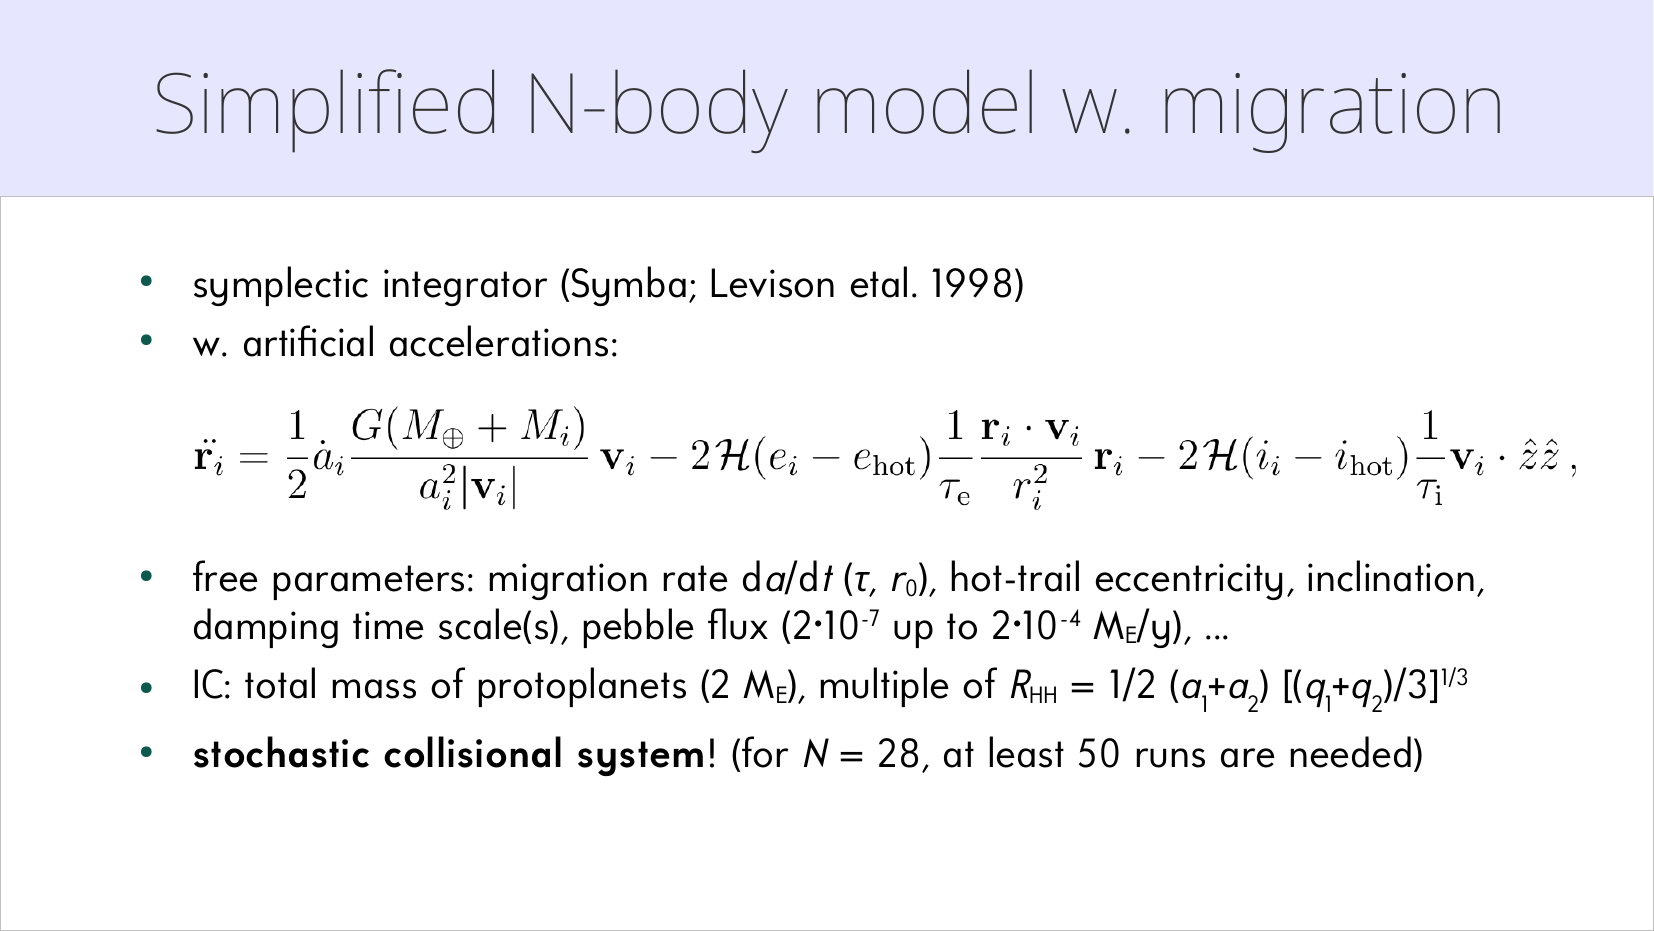

# Simplified N-body model w. migration
symplectic integrator (Symba; Levison etal. 1998)
w. artificial accelerations:
free parameters: migration rate da/dt (τ, r0), hot-trail eccentricity, inclination, damping time scale(s), pebble flux (2∙10-7 up to 2∙10-4 ME/y), ...
IC: total mass of protoplanets (2 ME), multiple of RHH = 1/2 (a1+a2) [(q1+q2)/3]1/3
stochastic collisional system! (for N = 28, at least 50 runs are needed)